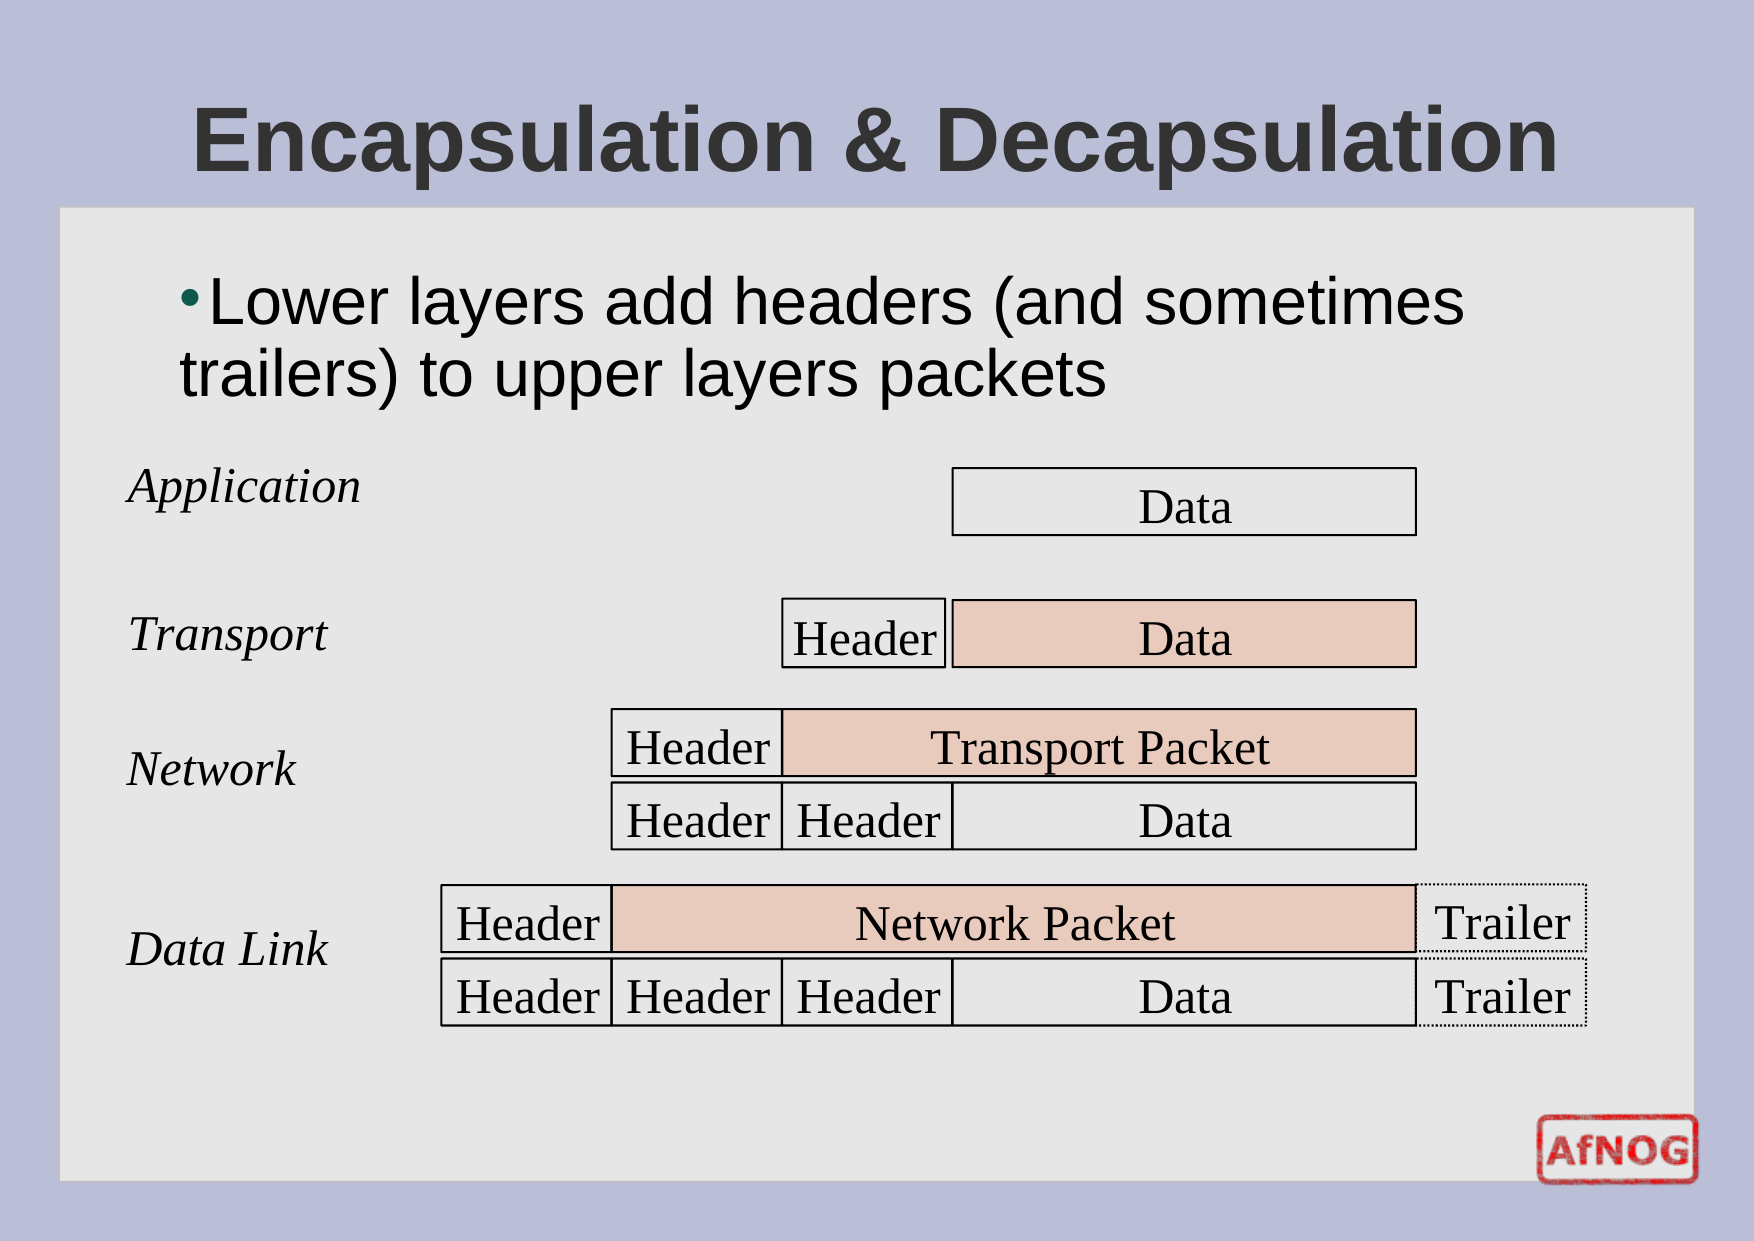

# Encapsulation & Decapsulation
Lower layers add headers (and sometimes trailers) to upper layers packets
Application
Data
Data
Header
Transport
Header
Transport Packet
Network
Header
Header
Data
Trailer
Header
Network Packet
Data Link
Header
Header
Header
Data
Trailer